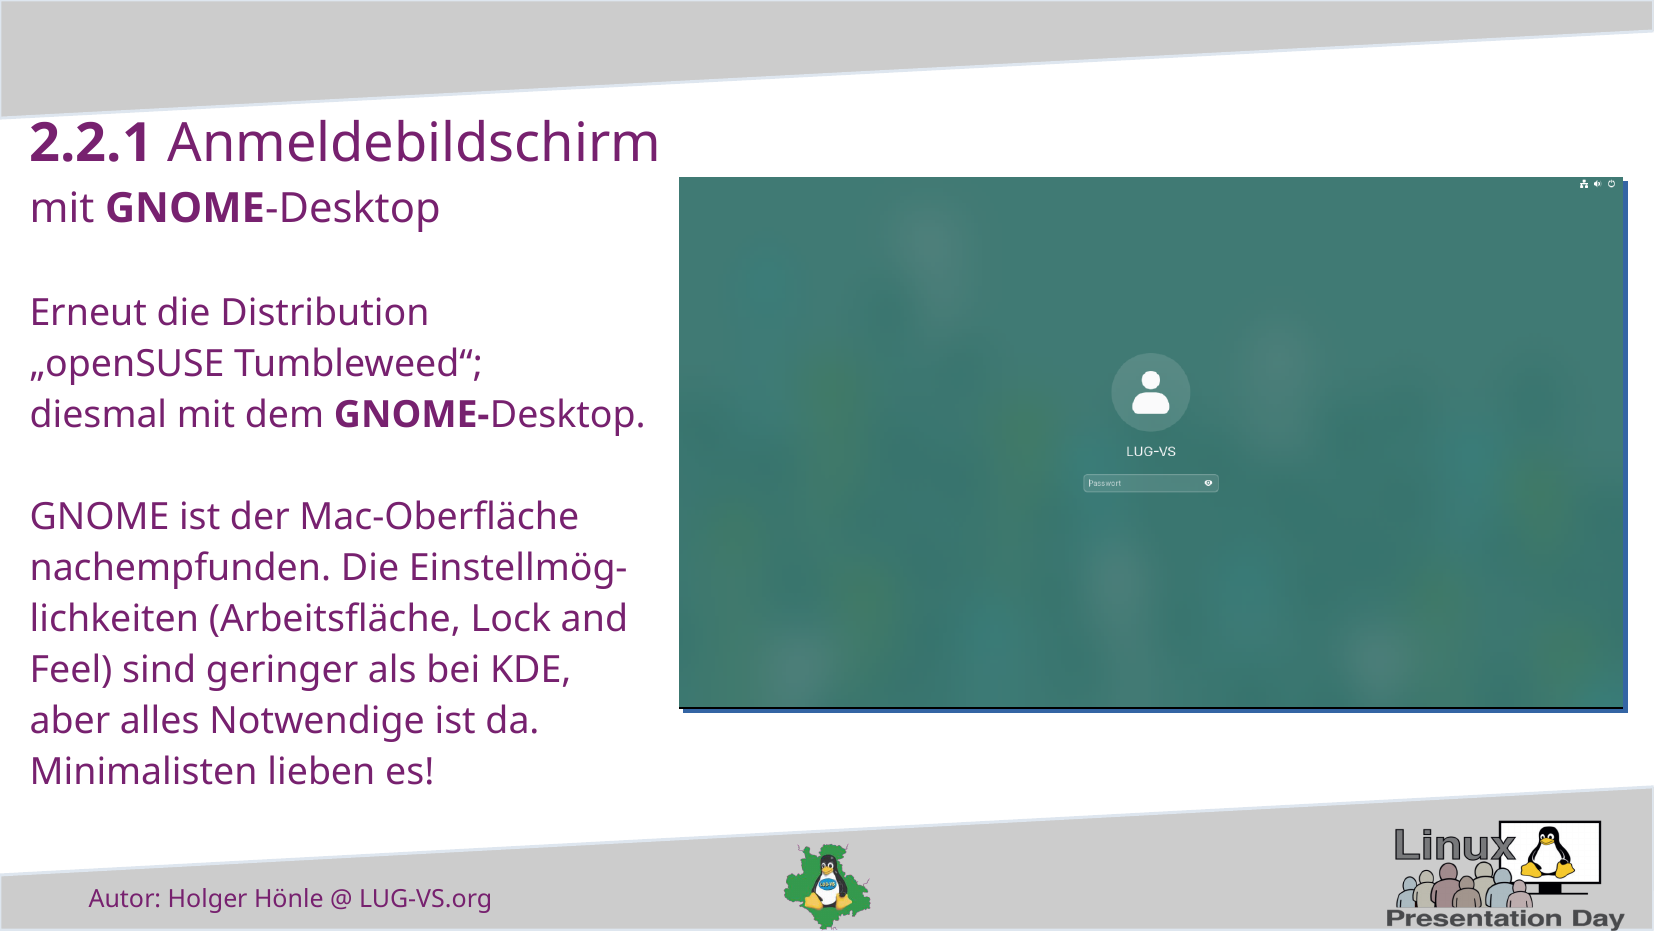

# 2.2.1 Anmeldebildschirm mit GNOME-Desktop
Erneut die Distribution
„openSUSE Tumbleweed“;
diesmal mit dem GNOME-Desktop.
GNOME ist der Mac-Oberfläche
nachempfunden. Die Einstellmög-
lichkeiten (Arbeitsfläche, Lock and
Feel) sind geringer als bei KDE,
aber alles Notwendige ist da.
Minimalisten lieben es!
Autor: Holger Hönle @ LUG-VS.org